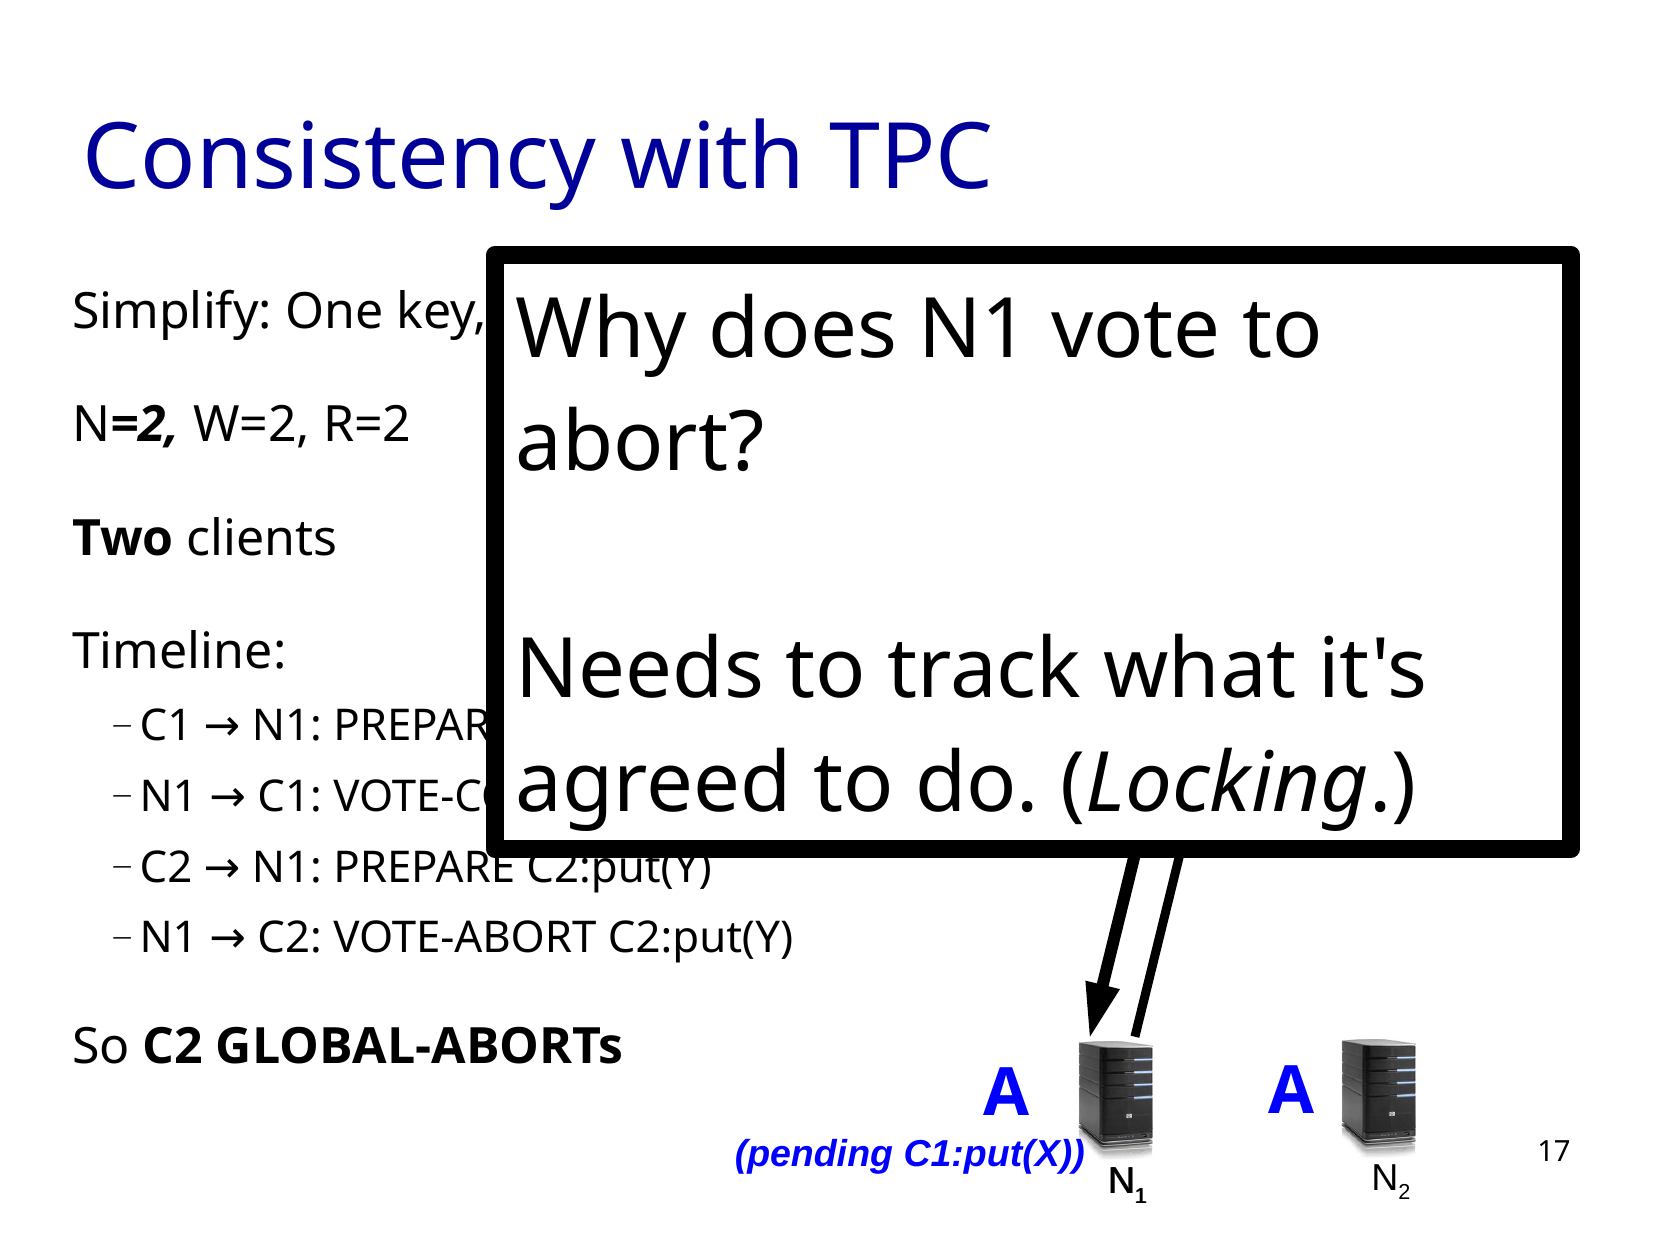

# Consistency with TPC
Why does N1 vote to abort?
Needs to track what it's agreed to do. (Locking.)
Simplify: One key, initially A
N=2, W=2, R=2
Two clients
Timeline:
C1 → N1: PREPARE C1:put(X)
N1 → C1: VOTE-COMMIT C1:put(X)
C2 → N1: PREPARE C2:put(Y)
N1 → C2: VOTE-ABORT C2:put(Y)
So C2 GLOBAL-ABORTs
C1
C2
A
A
(pending C1:put(X))
17
N2
N1
N1